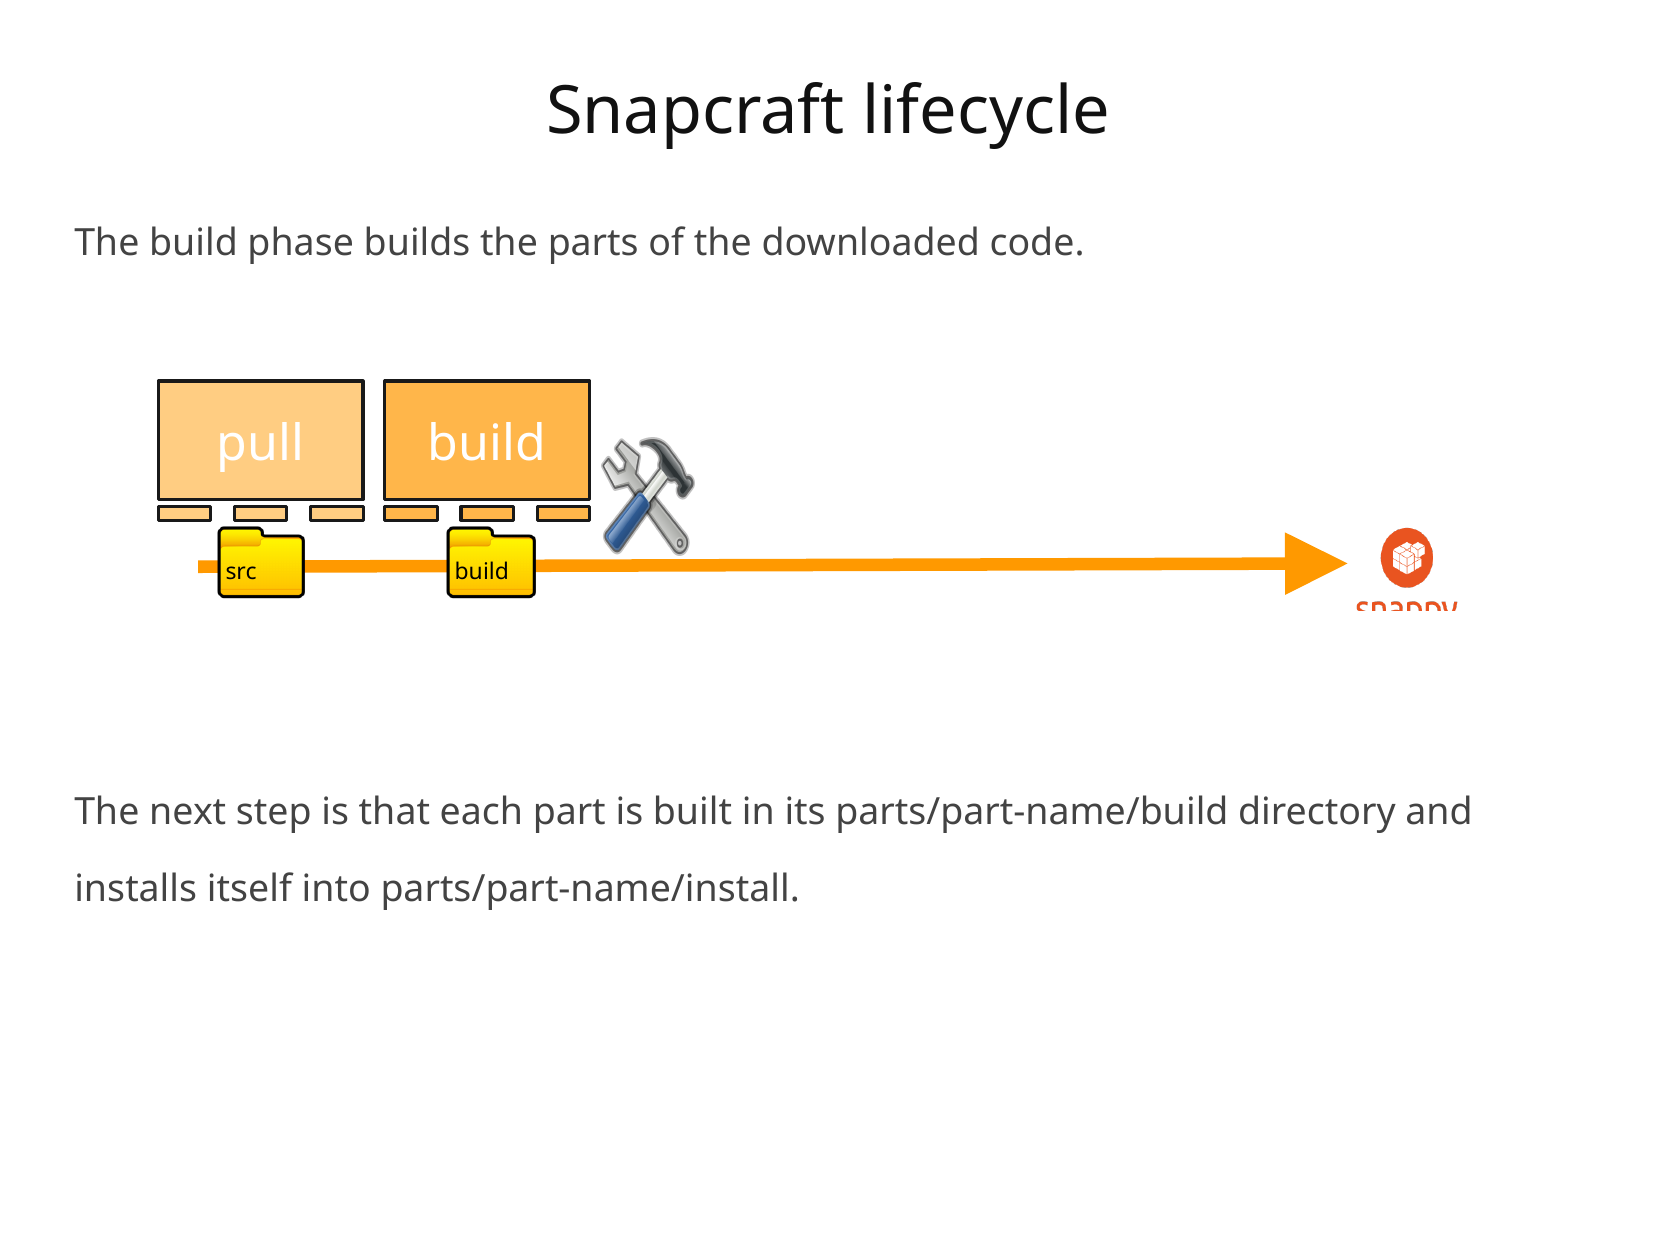

Snapcraft lifecycle
The build phase builds the parts of the downloaded code.
The next step is that each part is built in its parts/part-name/build directory and installs itself into parts/part-name/install.-co
pull
build
src
src
build